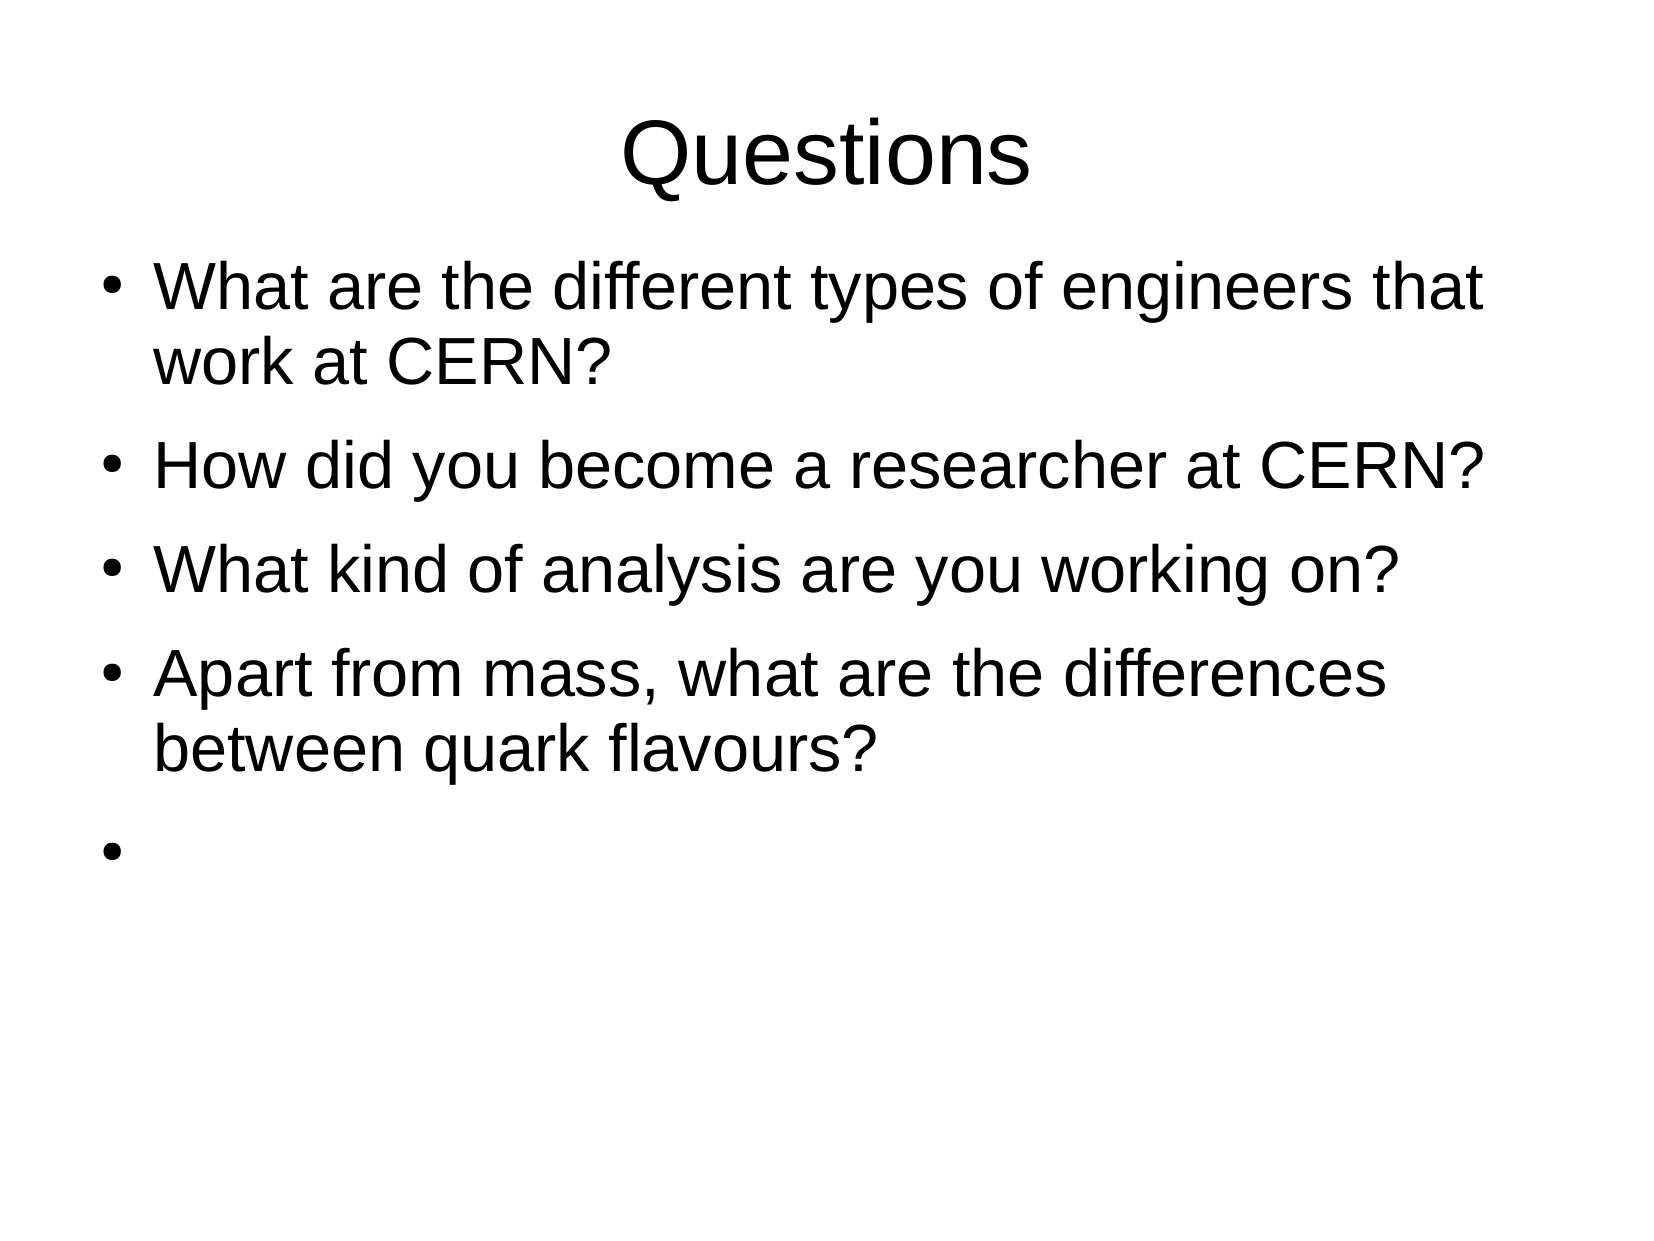

# Questions
What are the different types of engineers that work at CERN?
How did you become a researcher at CERN?
What kind of analysis are you working on?
Apart from mass, what are the differences between quark flavours?